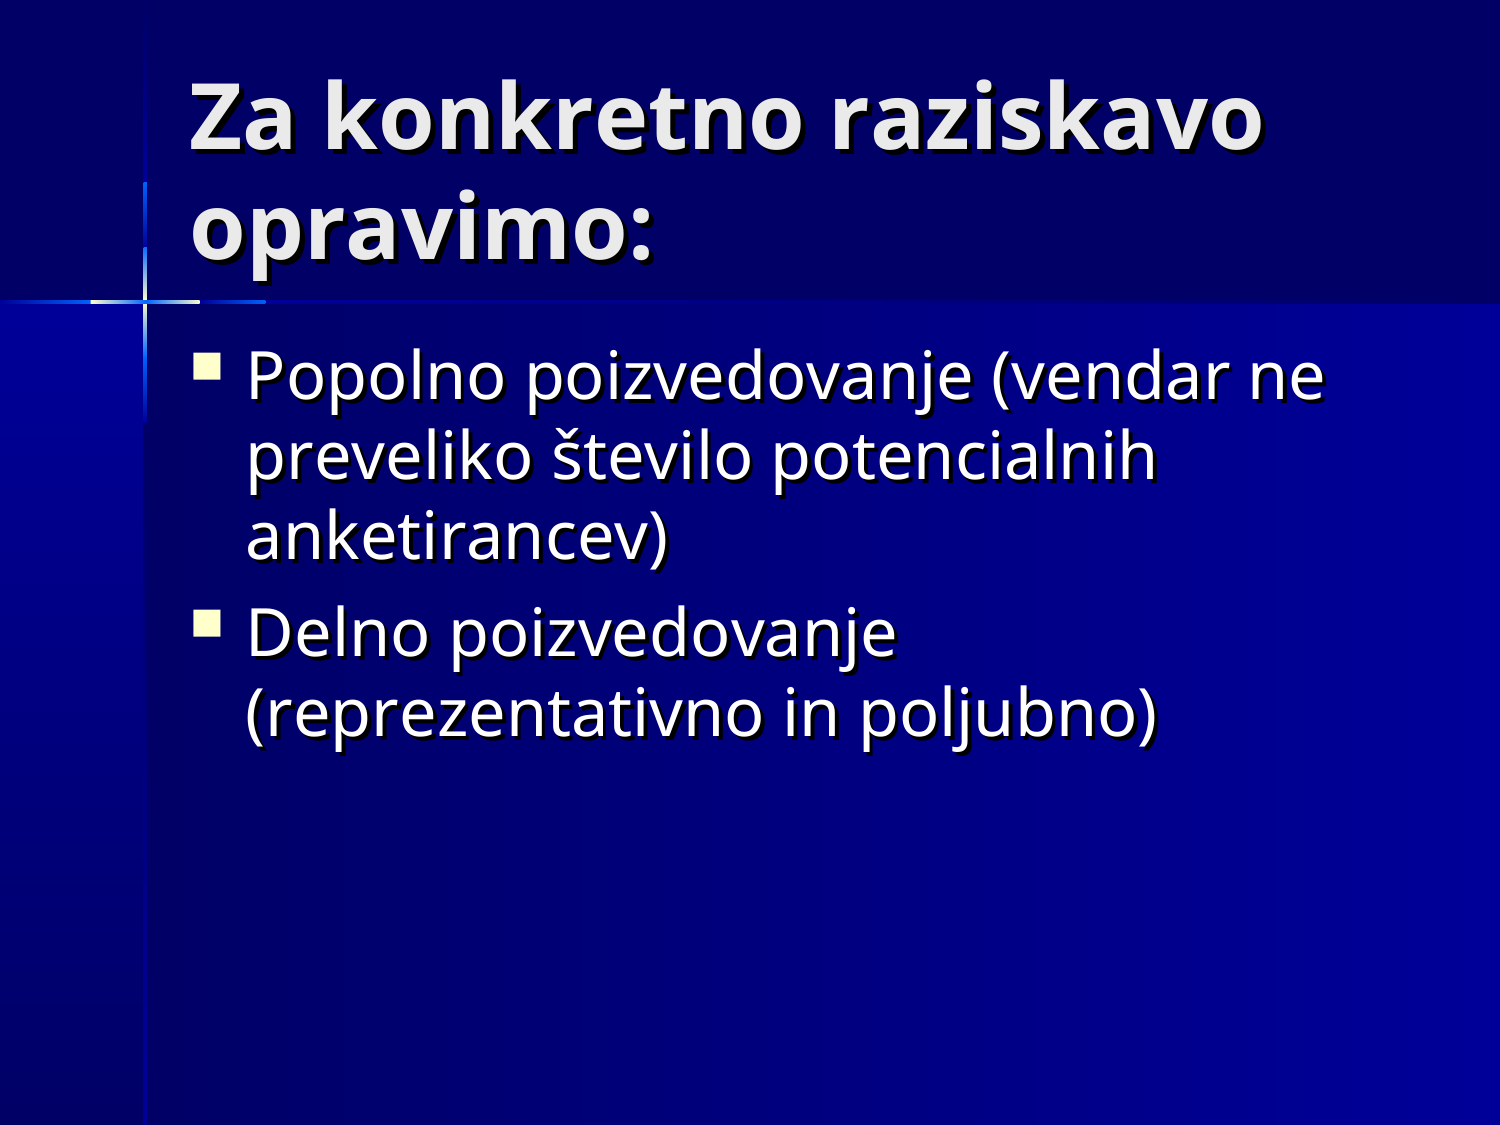

# Za konkretno raziskavo opravimo:
Popolno poizvedovanje (vendar ne preveliko število potencialnih anketirancev)
Delno poizvedovanje (reprezentativno in poljubno)